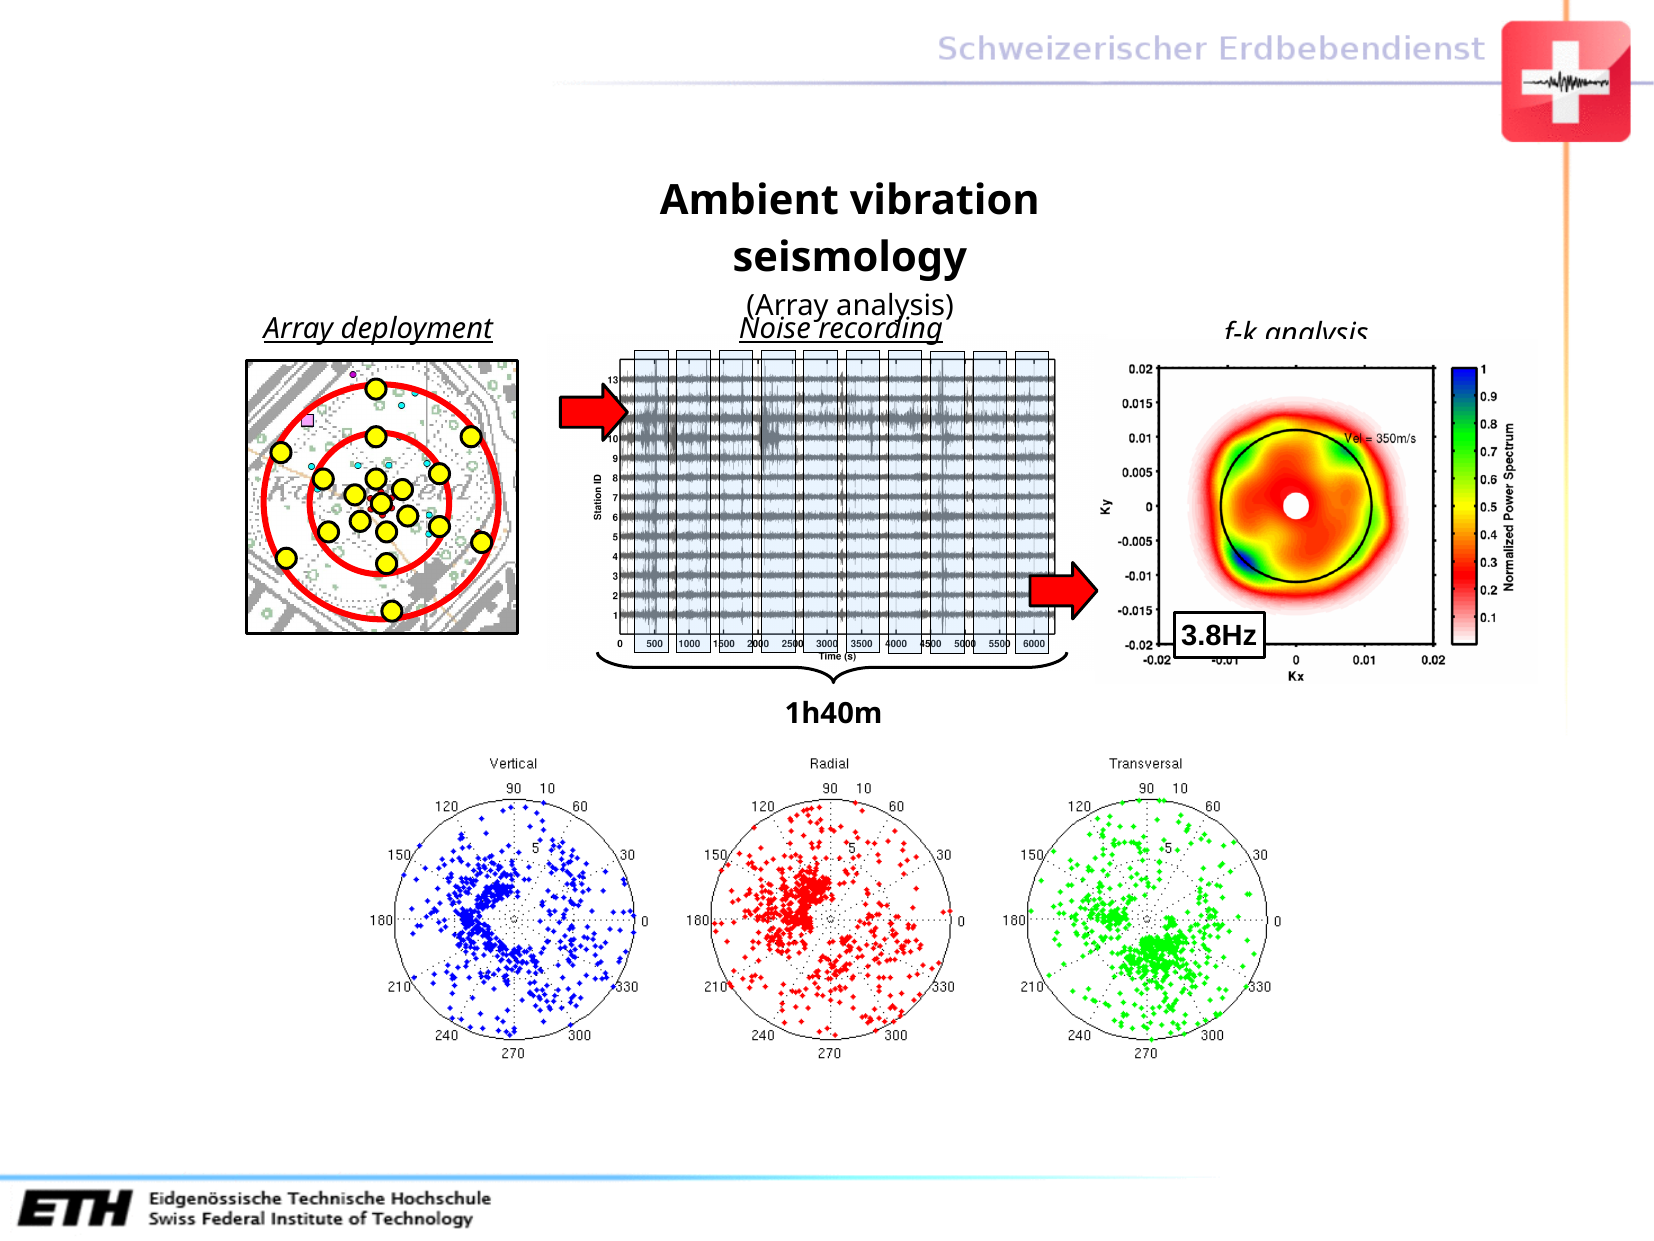

Ambient vibration seismology
(Array analysis)
Array deployment
Noise recording
f-k analysis
1h40m
3.8Hz